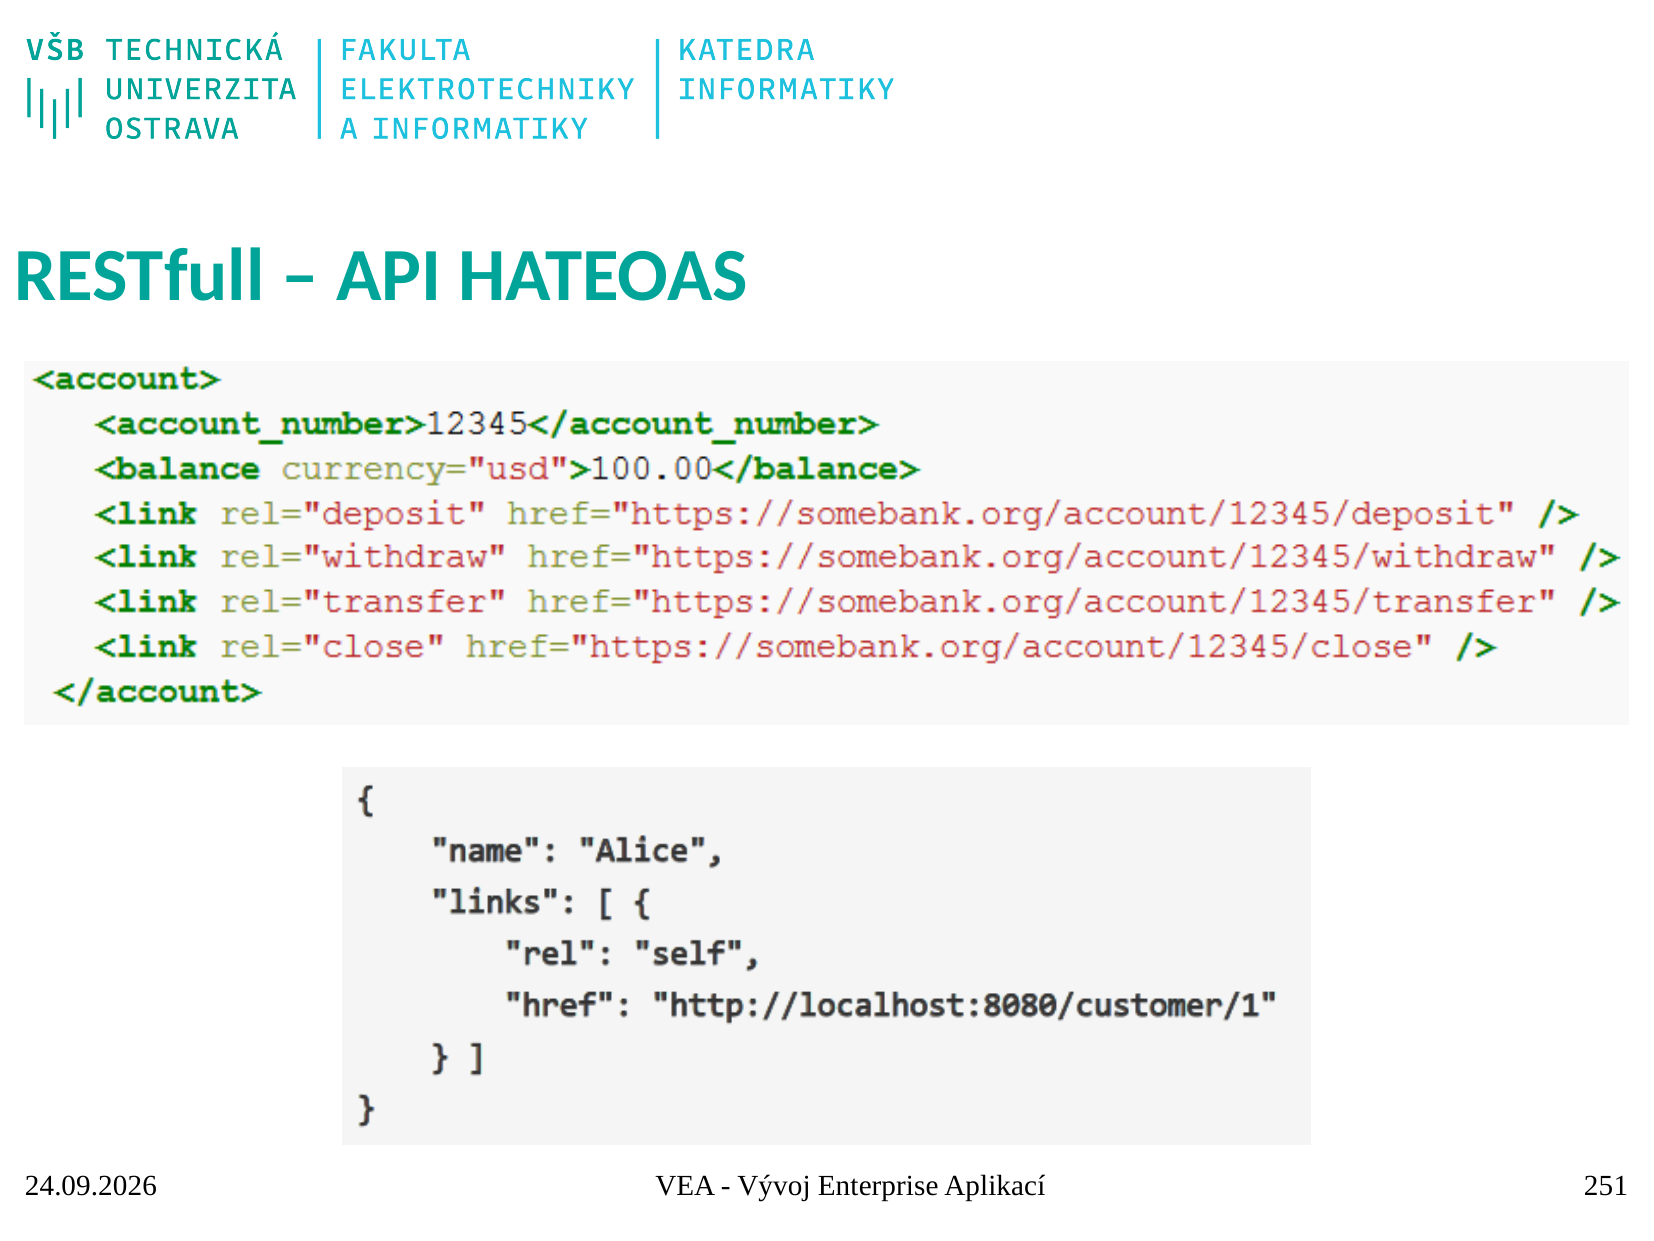

# RESTfull – API HATEOAS
VEA - Vývoj Enterprise Aplikací
251